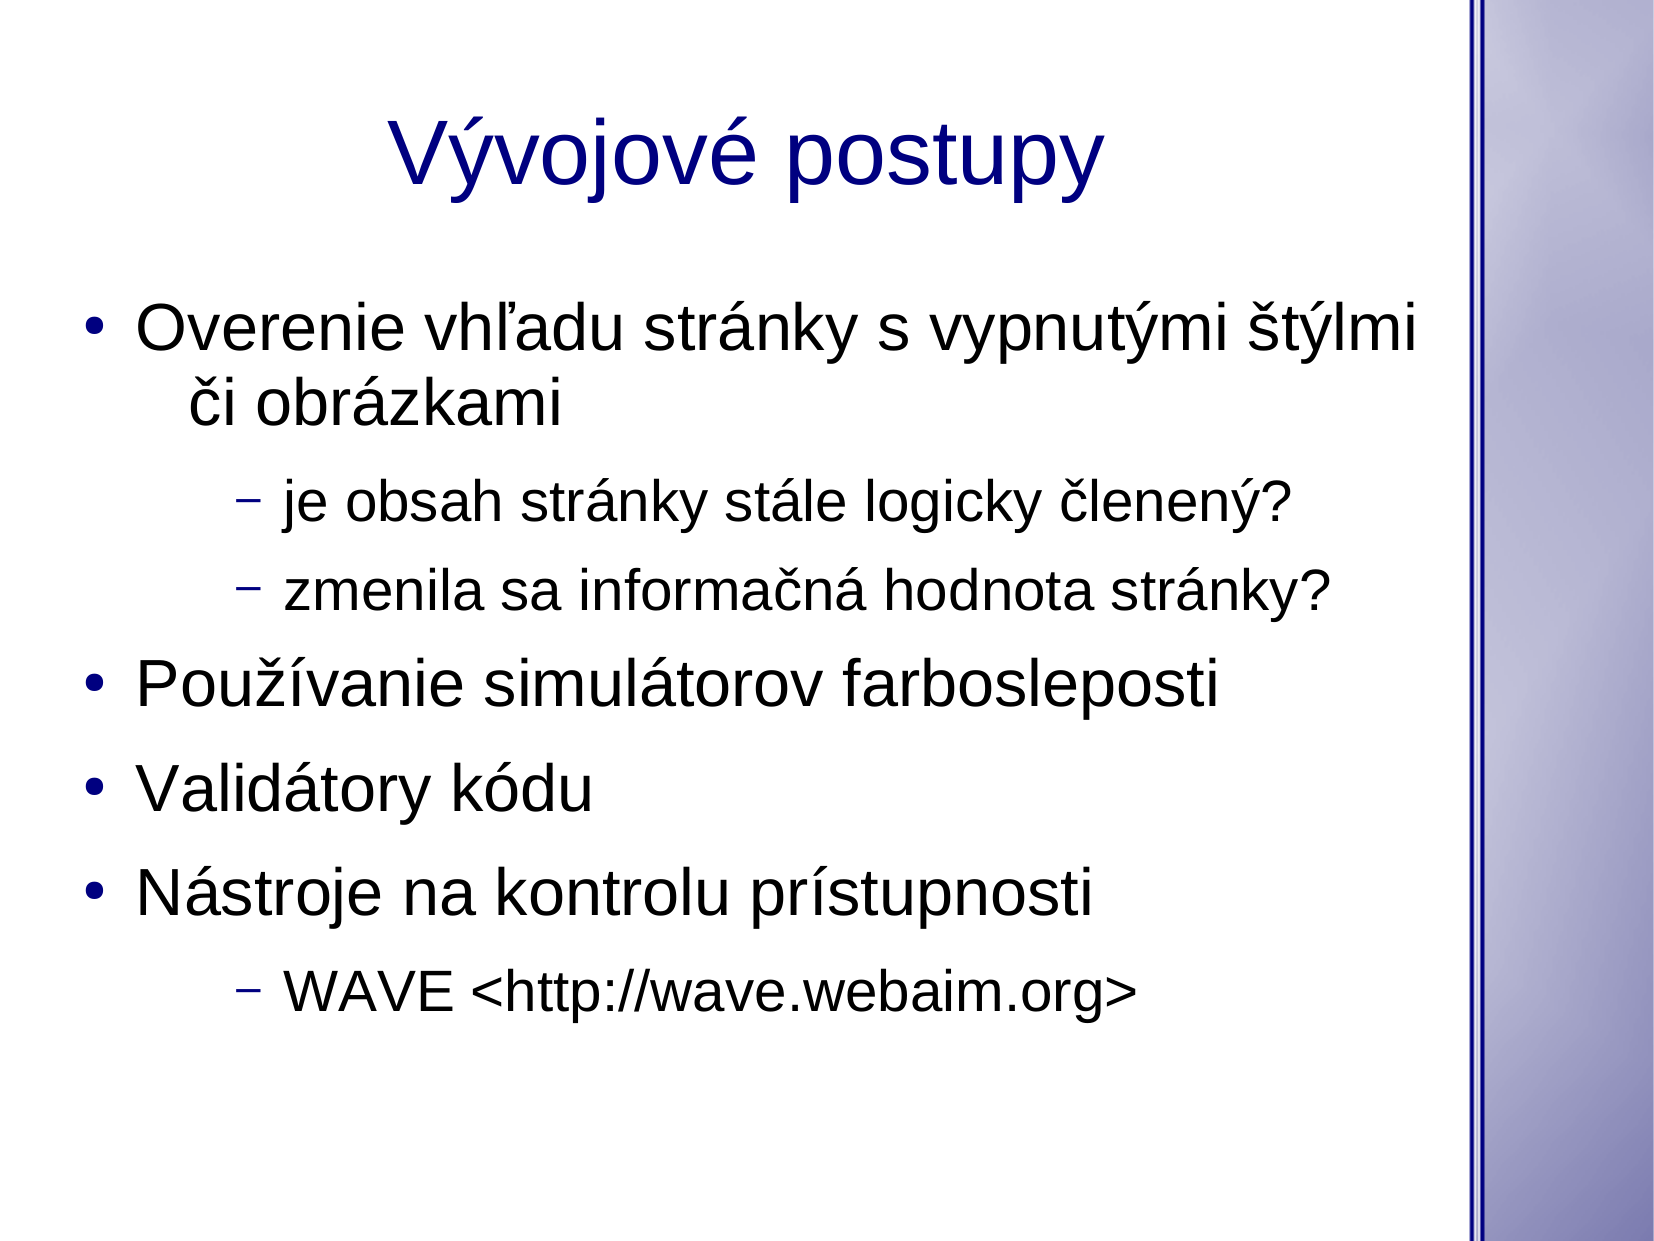

# Vývojové postupy
Overenie vhľadu stránky s vypnutými štýlmi či obrázkami
je obsah stránky stále logicky členený?
zmenila sa informačná hodnota stránky?
Používanie simulátorov farbosleposti
Validátory kódu
Nástroje na kontrolu prístupnosti
WAVE <http://wave.webaim.org>